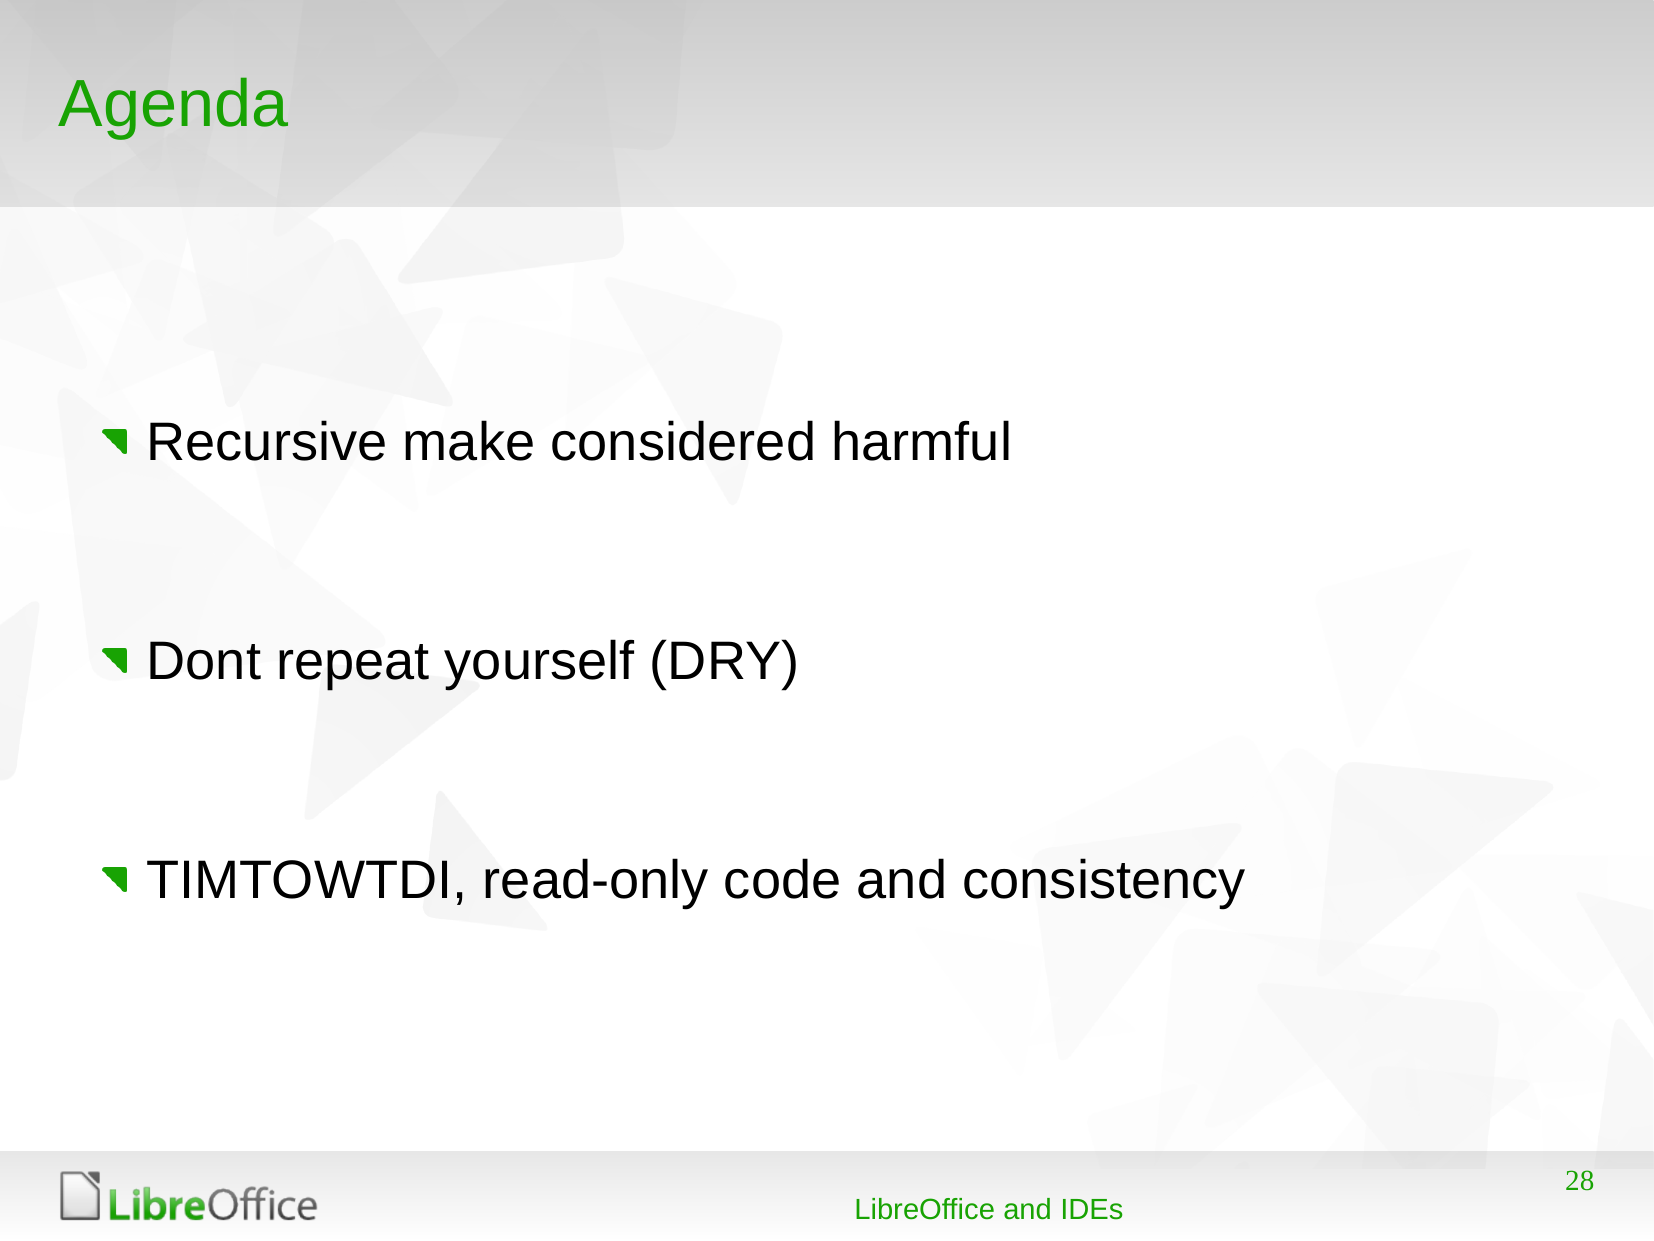

# Agenda
Recursive make considered harmful
Dont repeat yourself (DRY)
TIMTOWTDI, read-only code and consistency
28
liberating productivity